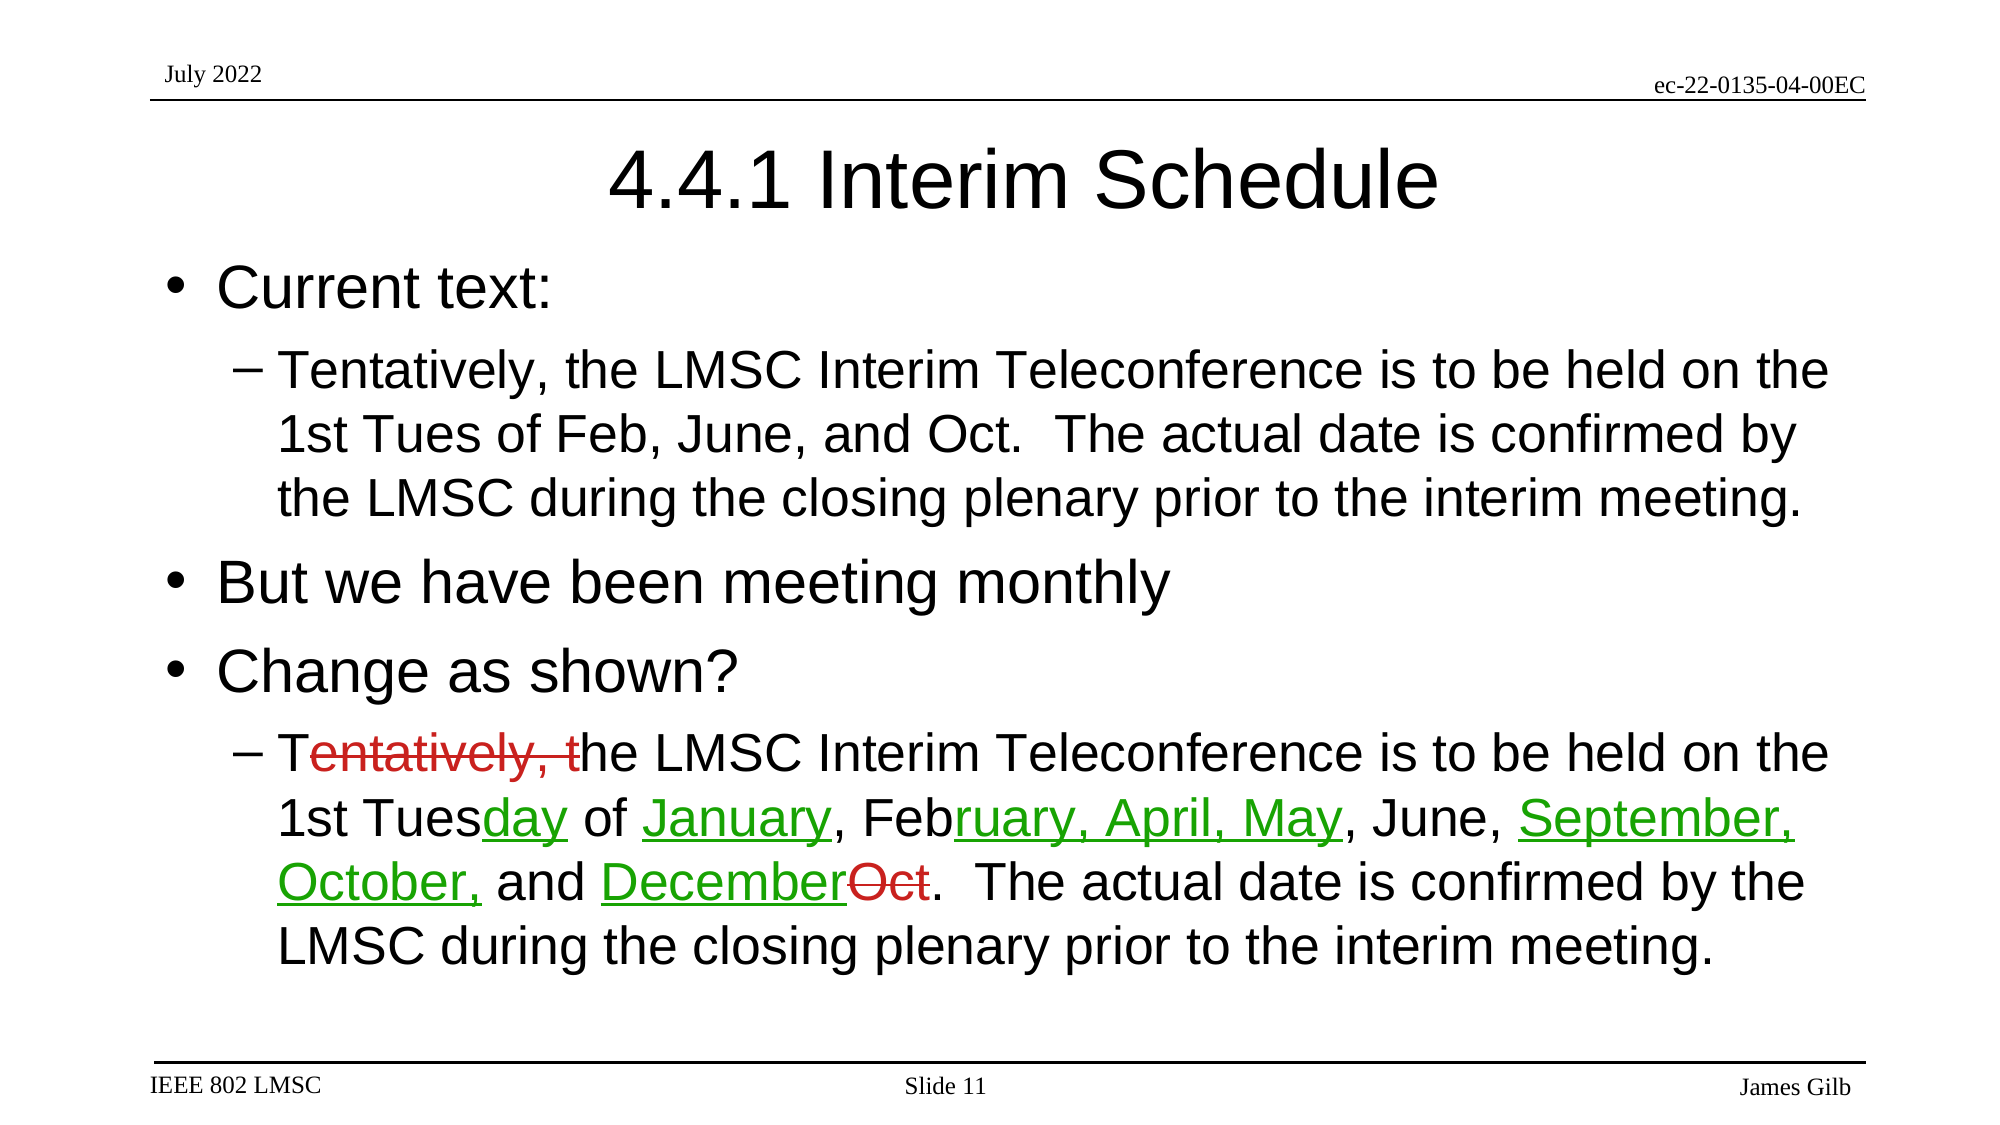

# 4.4.1 Interim Schedule
Current text:
Tentatively, the LMSC Interim Teleconference is to be held on the 1st Tues of Feb, June, and Oct. The actual date is confirmed by the LMSC during the closing plenary prior to the interim meeting.
But we have been meeting monthly
Change as shown?
Tentatively, the LMSC Interim Teleconference is to be held on the 1st Tuesday of January, February, April, May, June, September, October, and DecemberOct. The actual date is confirmed by the LMSC during the closing plenary prior to the interim meeting.
11